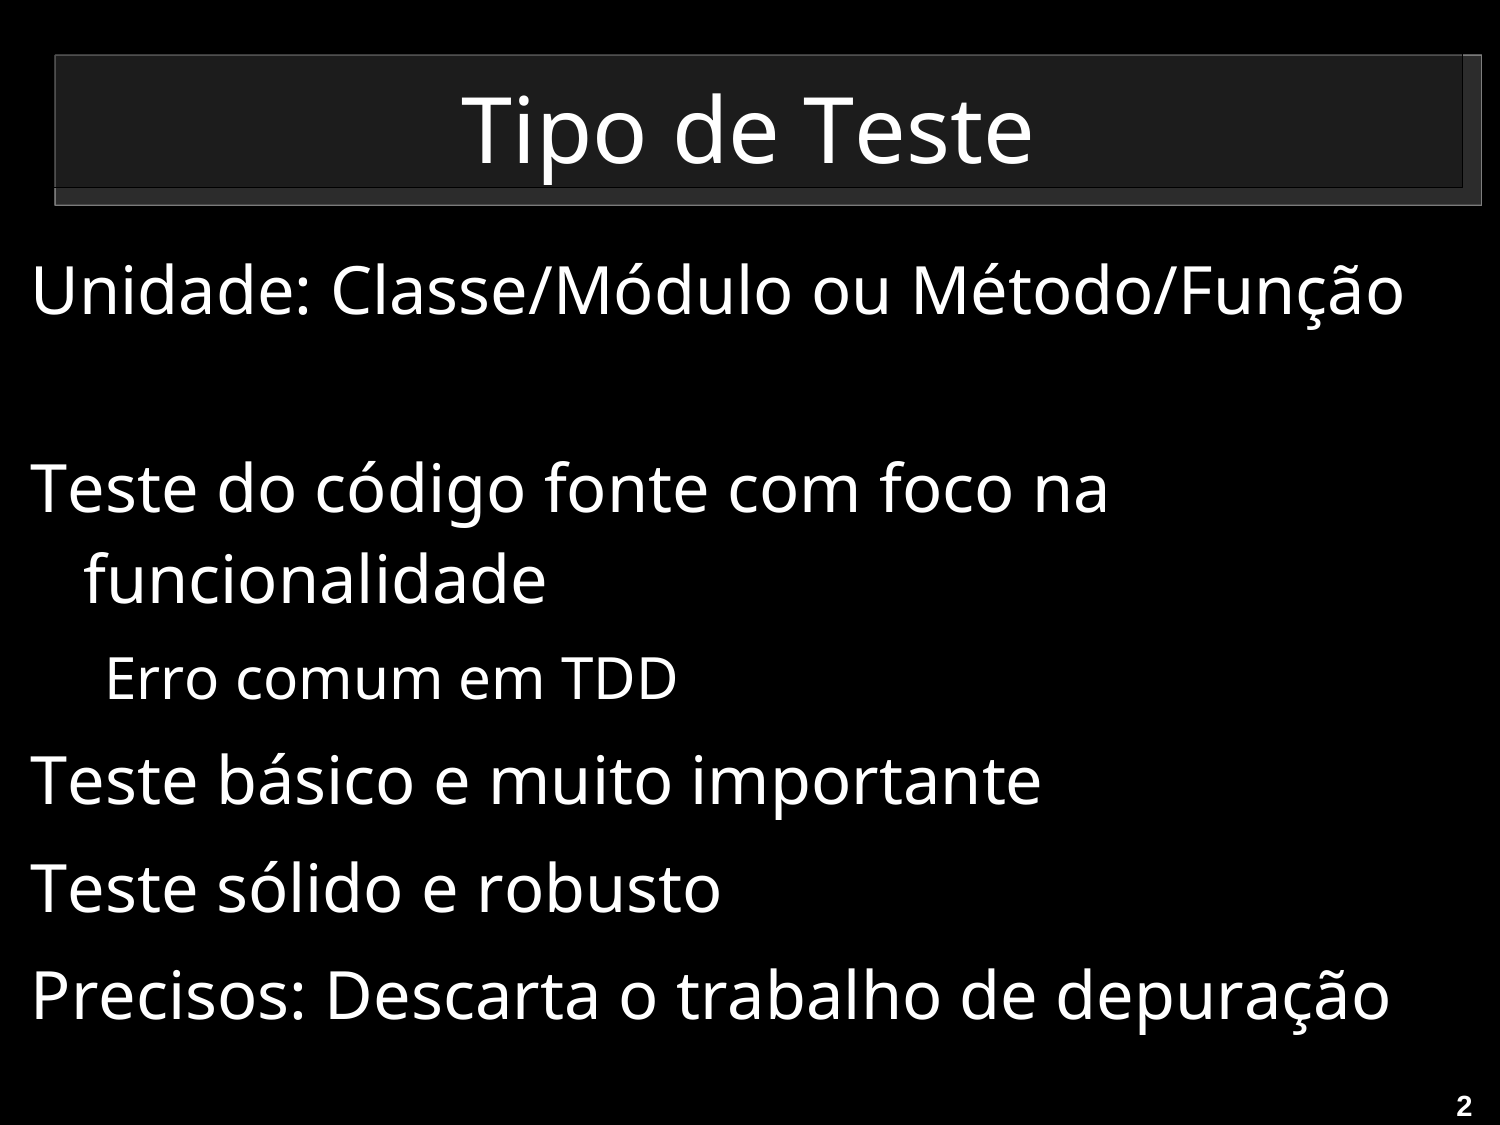

# Tipo de Teste
Unidade: Classe/Módulo ou Método/Função
Teste do código fonte com foco na funcionalidade
Erro comum em TDD
Teste básico e muito importante
Teste sólido e robusto
Precisos: Descarta o trabalho de depuração
2